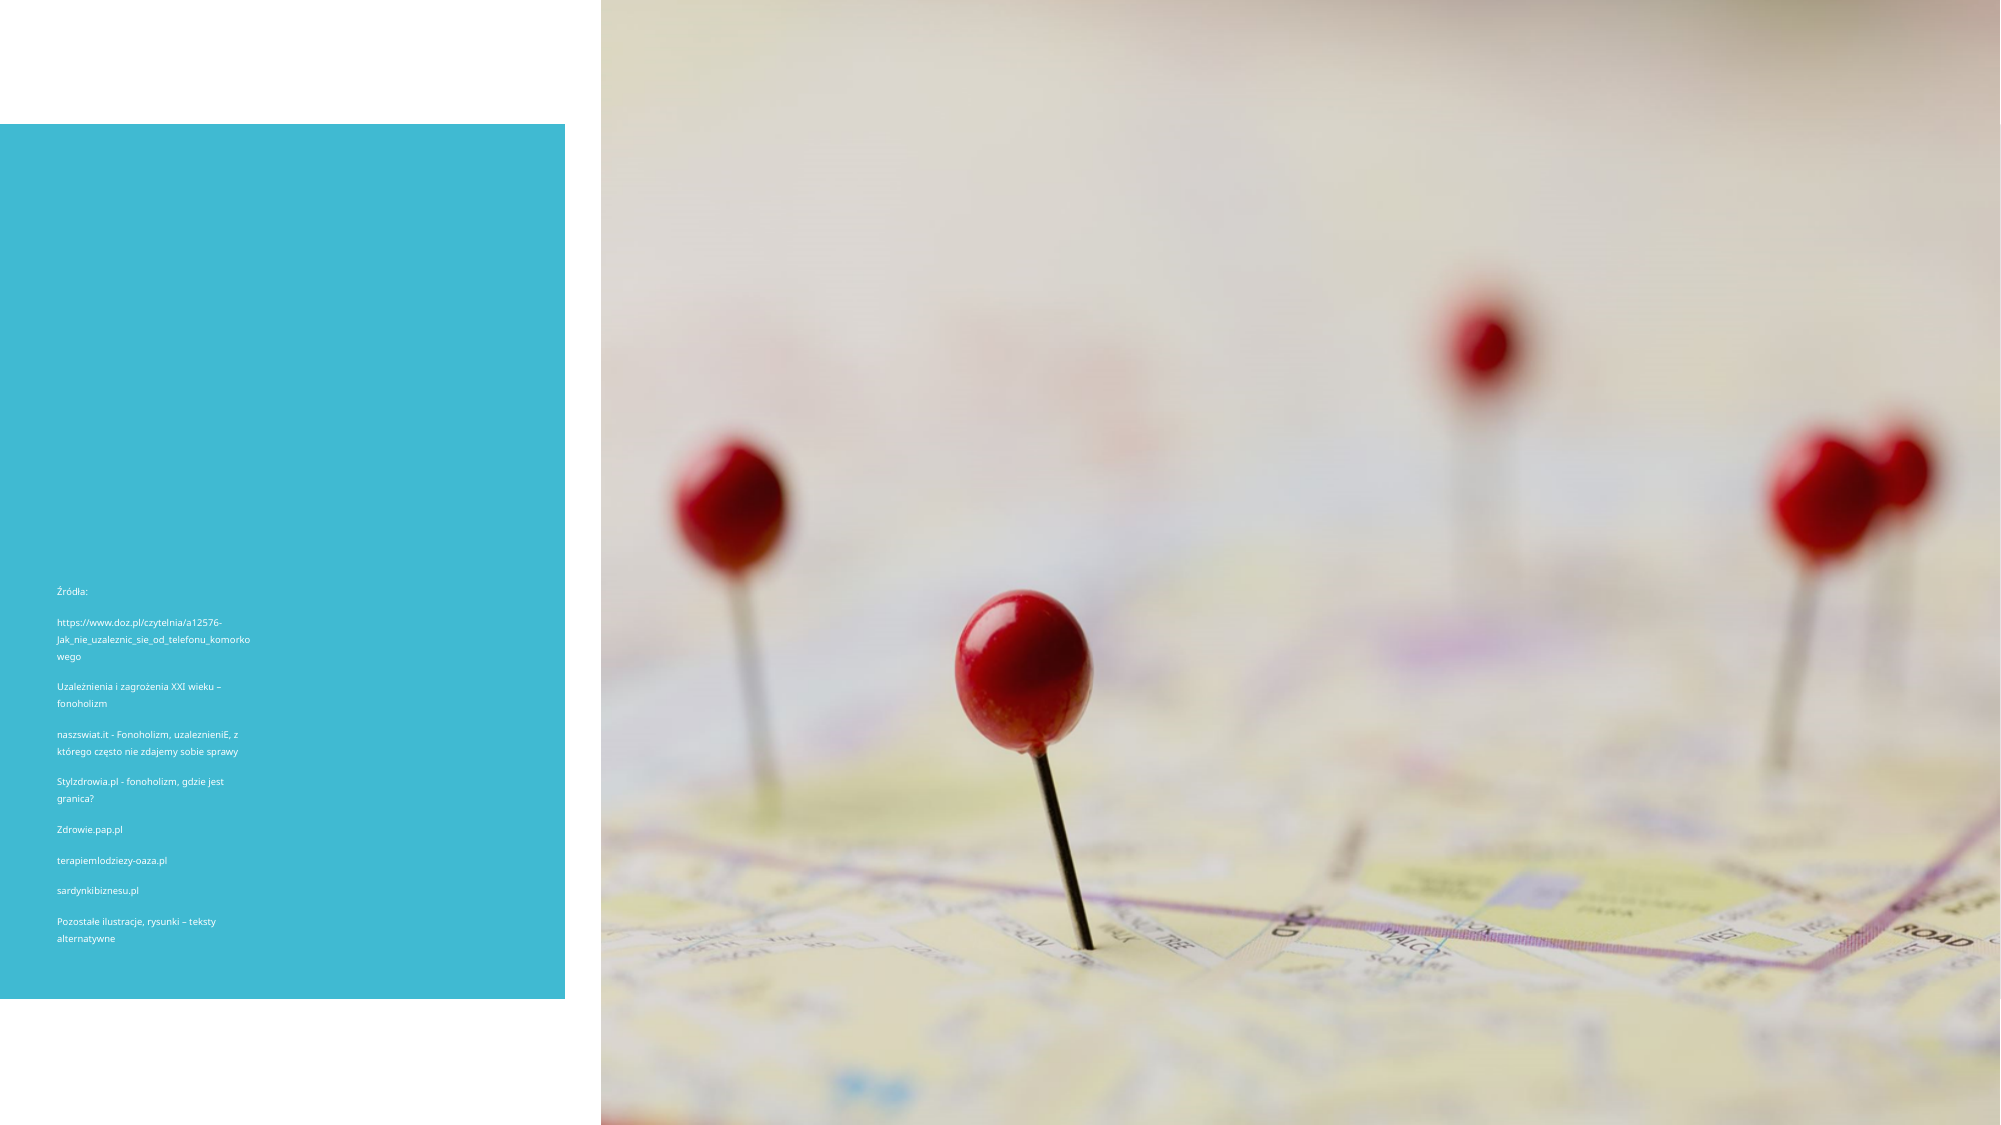

# Źródła:
https://www.doz.pl/czytelnia/a12576-Jak_nie_uzaleznic_sie_od_telefonu_komorkowego
Uzależnienia i zagrożenia XXI wieku – fonoholizm
naszswiat.it - Fonoholizm, uzaleznieniE, z którego często nie zdajemy sobie sprawy
Stylzdrowia.pl - fonoholizm, gdzie jest granica?
Zdrowie.pap.pl
terapiemlodziezy-oaza.pl
sardynkibiznesu.pl
Pozostałe ilustracje, rysunki – teksty alternatywne